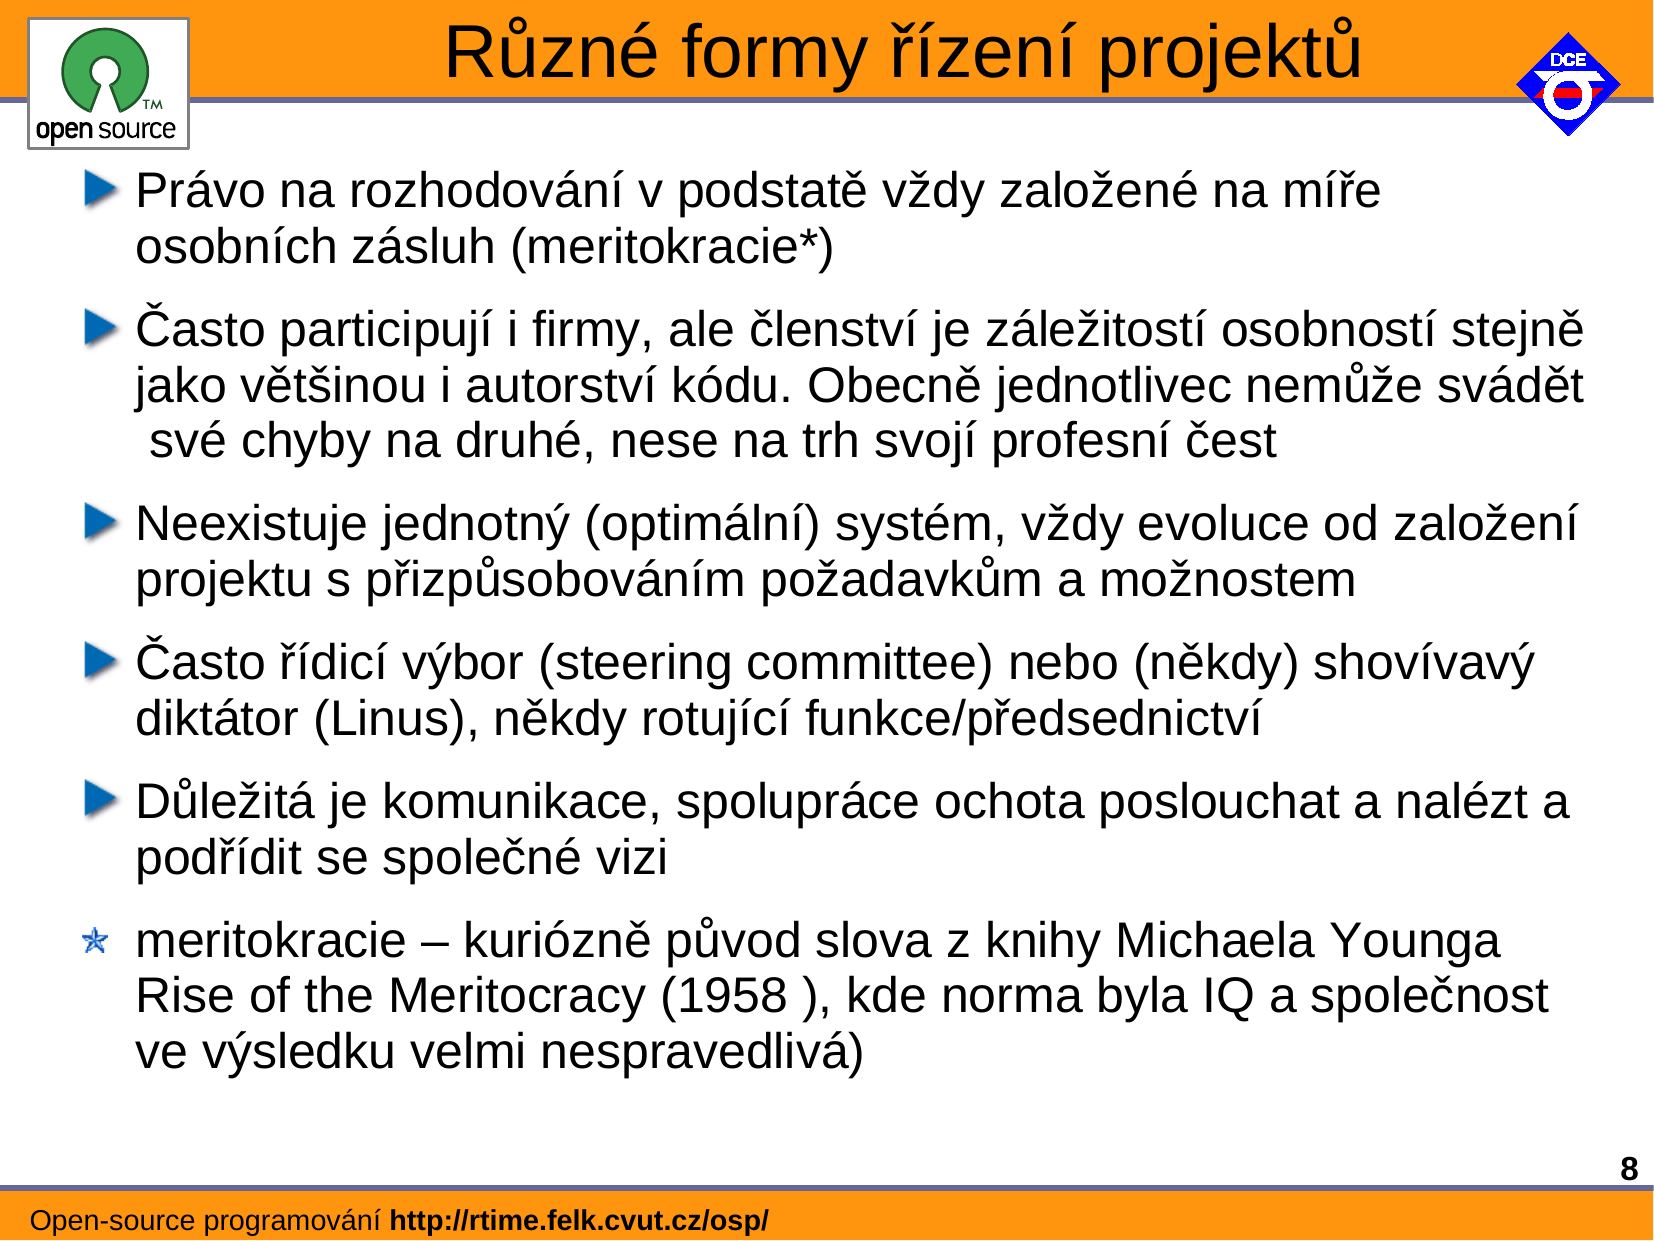

# Různé formy řízení projektů
Právo na rozhodování v podstatě vždy založené na míře osobních zásluh (meritokracie*)
Často participují i firmy, ale členství je záležitostí osobností stejně jako většinou i autorství kódu. Obecně jednotlivec nemůže svádět své chyby na druhé, nese na trh svojí profesní čest
Neexistuje jednotný (optimální) systém, vždy evoluce od založení projektu s přizpůsobováním požadavkům a možnostem
Často řídicí výbor (steering committee) nebo (někdy) shovívavý diktátor (Linus), někdy rotující funkce/předsednictví
Důležitá je komunikace, spolupráce ochota poslouchat a nalézt a podřídit se společné vizi
meritokracie – kuriózně původ slova z knihy Michaela Younga Rise of the Meritocracy (1958 ), kde norma byla IQ a společnost ve výsledku velmi nespravedlivá)